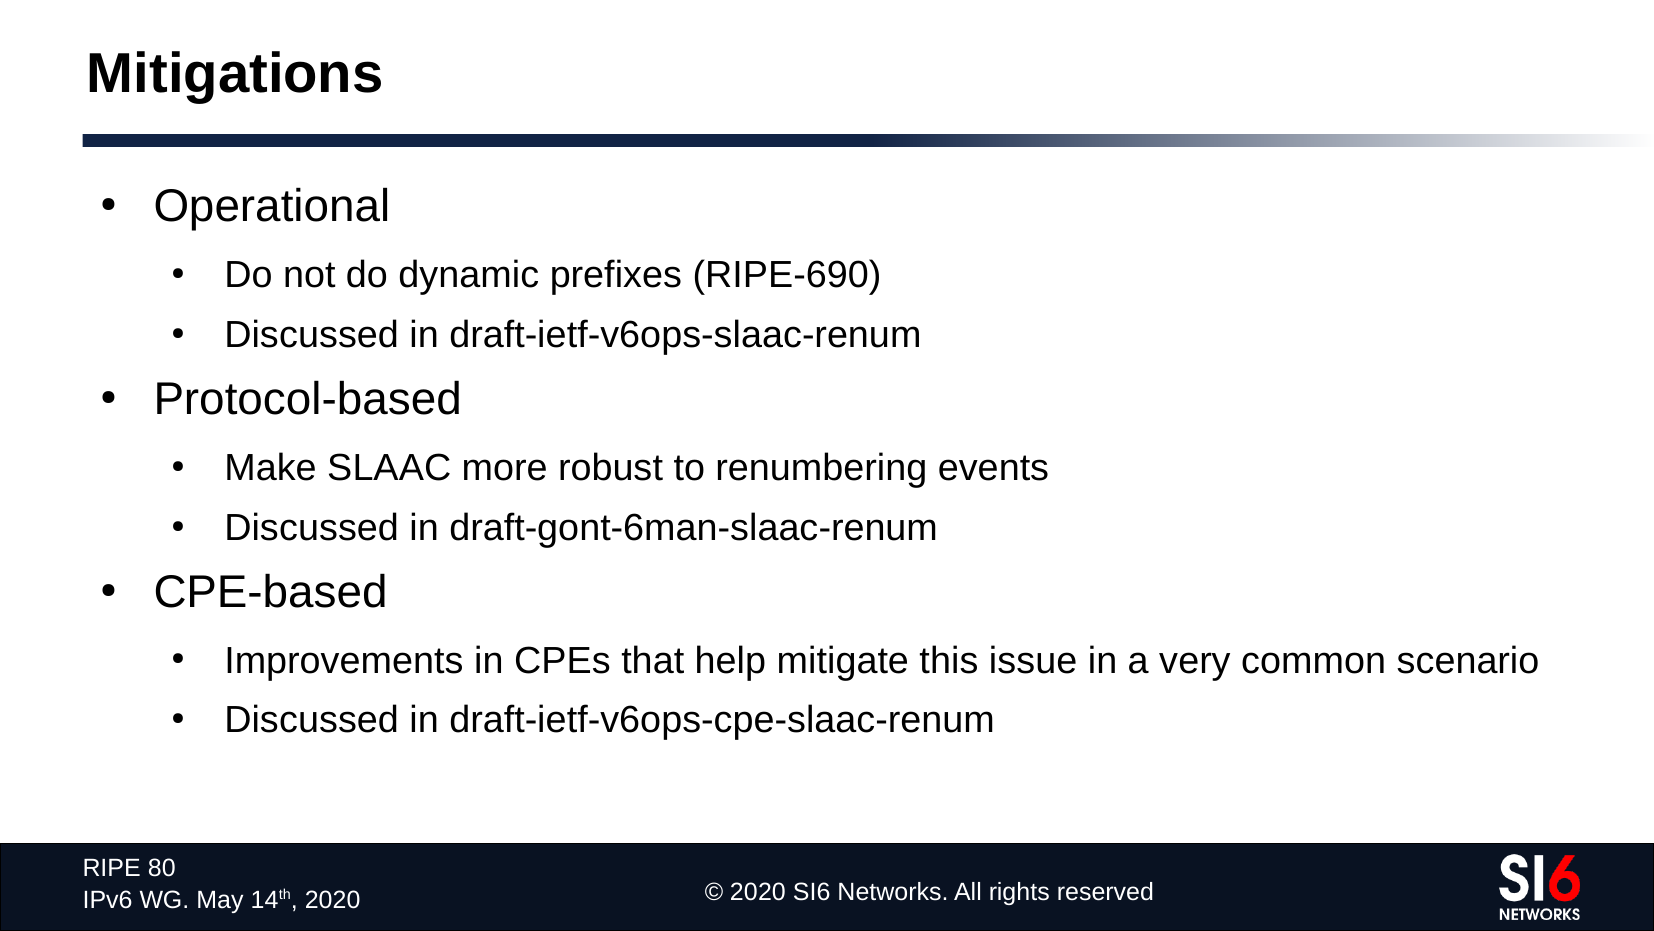

# Mitigations
Operational
Do not do dynamic prefixes (RIPE-690)
Discussed in draft-ietf-v6ops-slaac-renum
Protocol-based
Make SLAAC more robust to renumbering events
Discussed in draft-gont-6man-slaac-renum
CPE-based
Improvements in CPEs that help mitigate this issue in a very common scenario
Discussed in draft-ietf-v6ops-cpe-slaac-renum